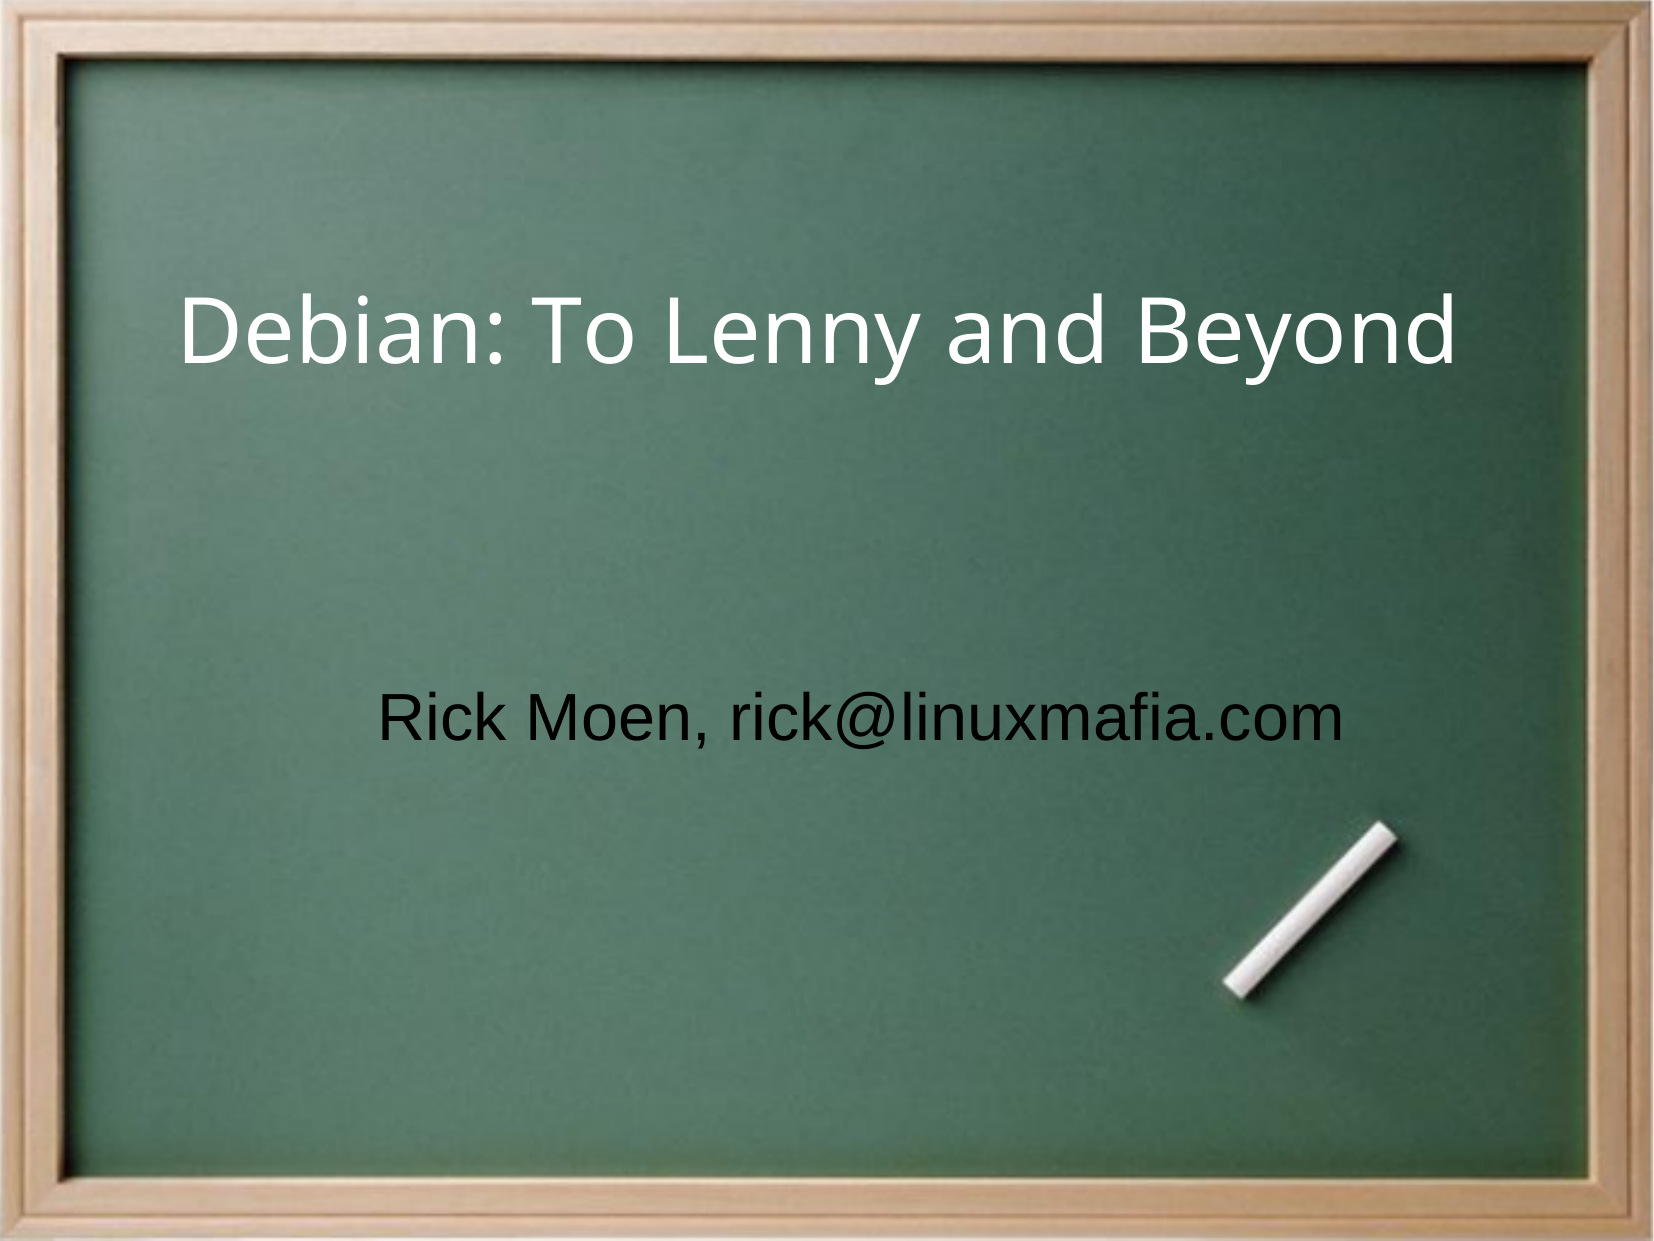

# Debian: To Lenny and Beyond
Rick Moen, rick@linuxmafia.com